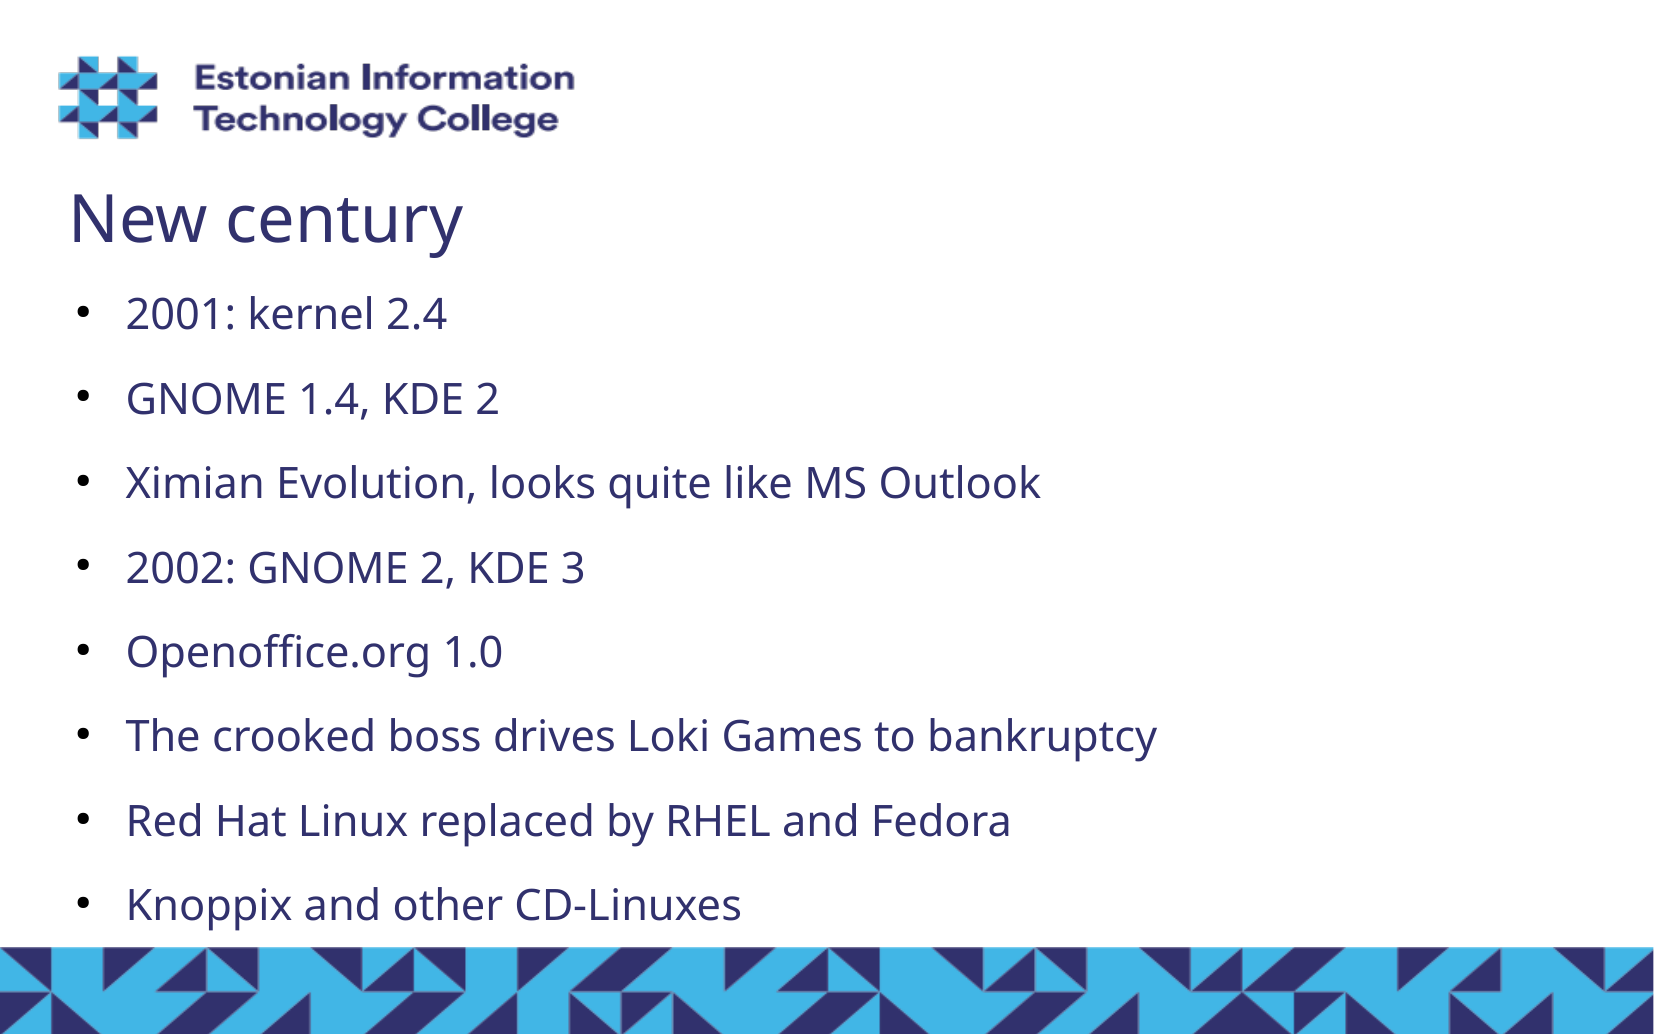

# New century
2001: kernel 2.4
GNOME 1.4, KDE 2
Ximian Evolution, looks quite like MS Outlook
2002: GNOME 2, KDE 3
Openoffice.org 1.0
The crooked boss drives Loki Games to bankruptcy
Red Hat Linux replaced by RHEL and Fedora
Knoppix and other CD-Linuxes